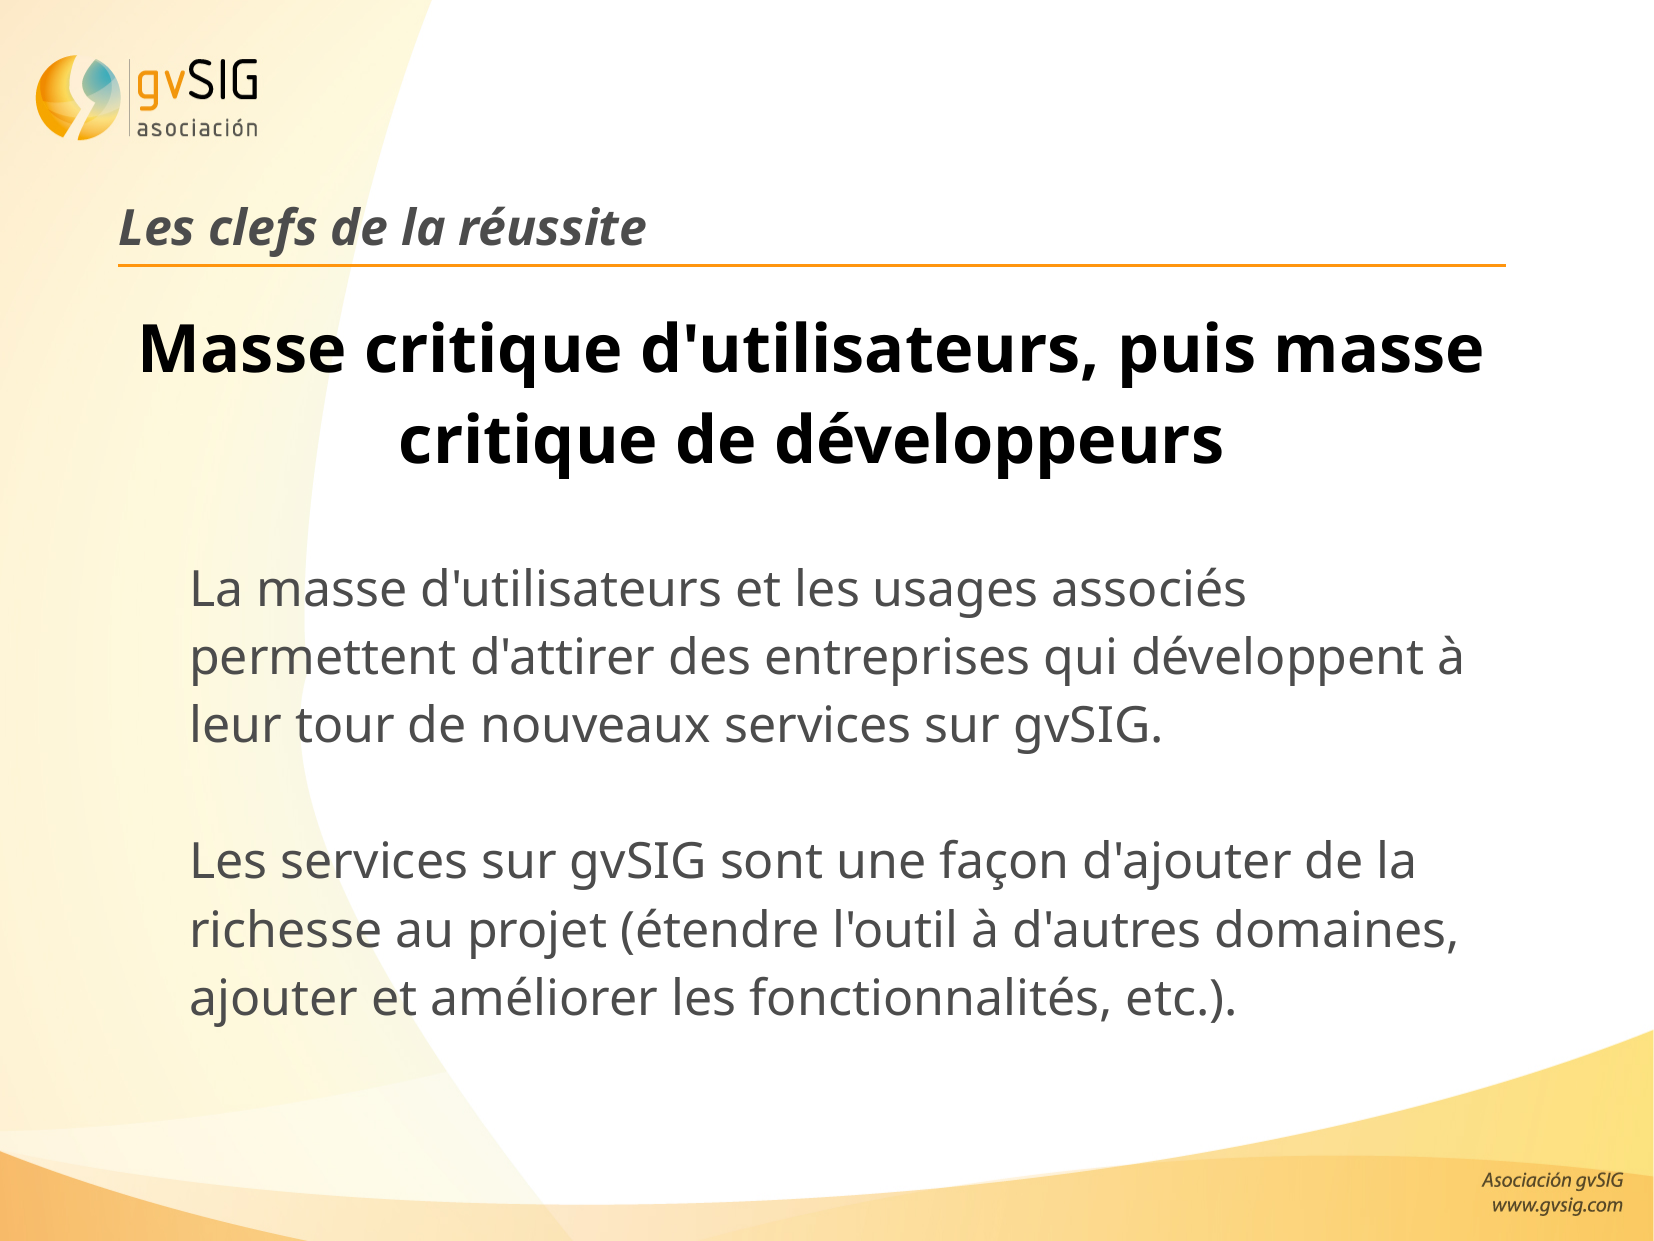

# Les clefs de la réussite
Masse critique d'utilisateurs, puis masse critique de développeurs
La masse d'utilisateurs et les usages associés permettent d'attirer des entreprises qui développent à leur tour de nouveaux services sur gvSIG.
Les services sur gvSIG sont une façon d'ajouter de la richesse au projet (étendre l'outil à d'autres domaines, ajouter et améliorer les fonctionnalités, etc.).